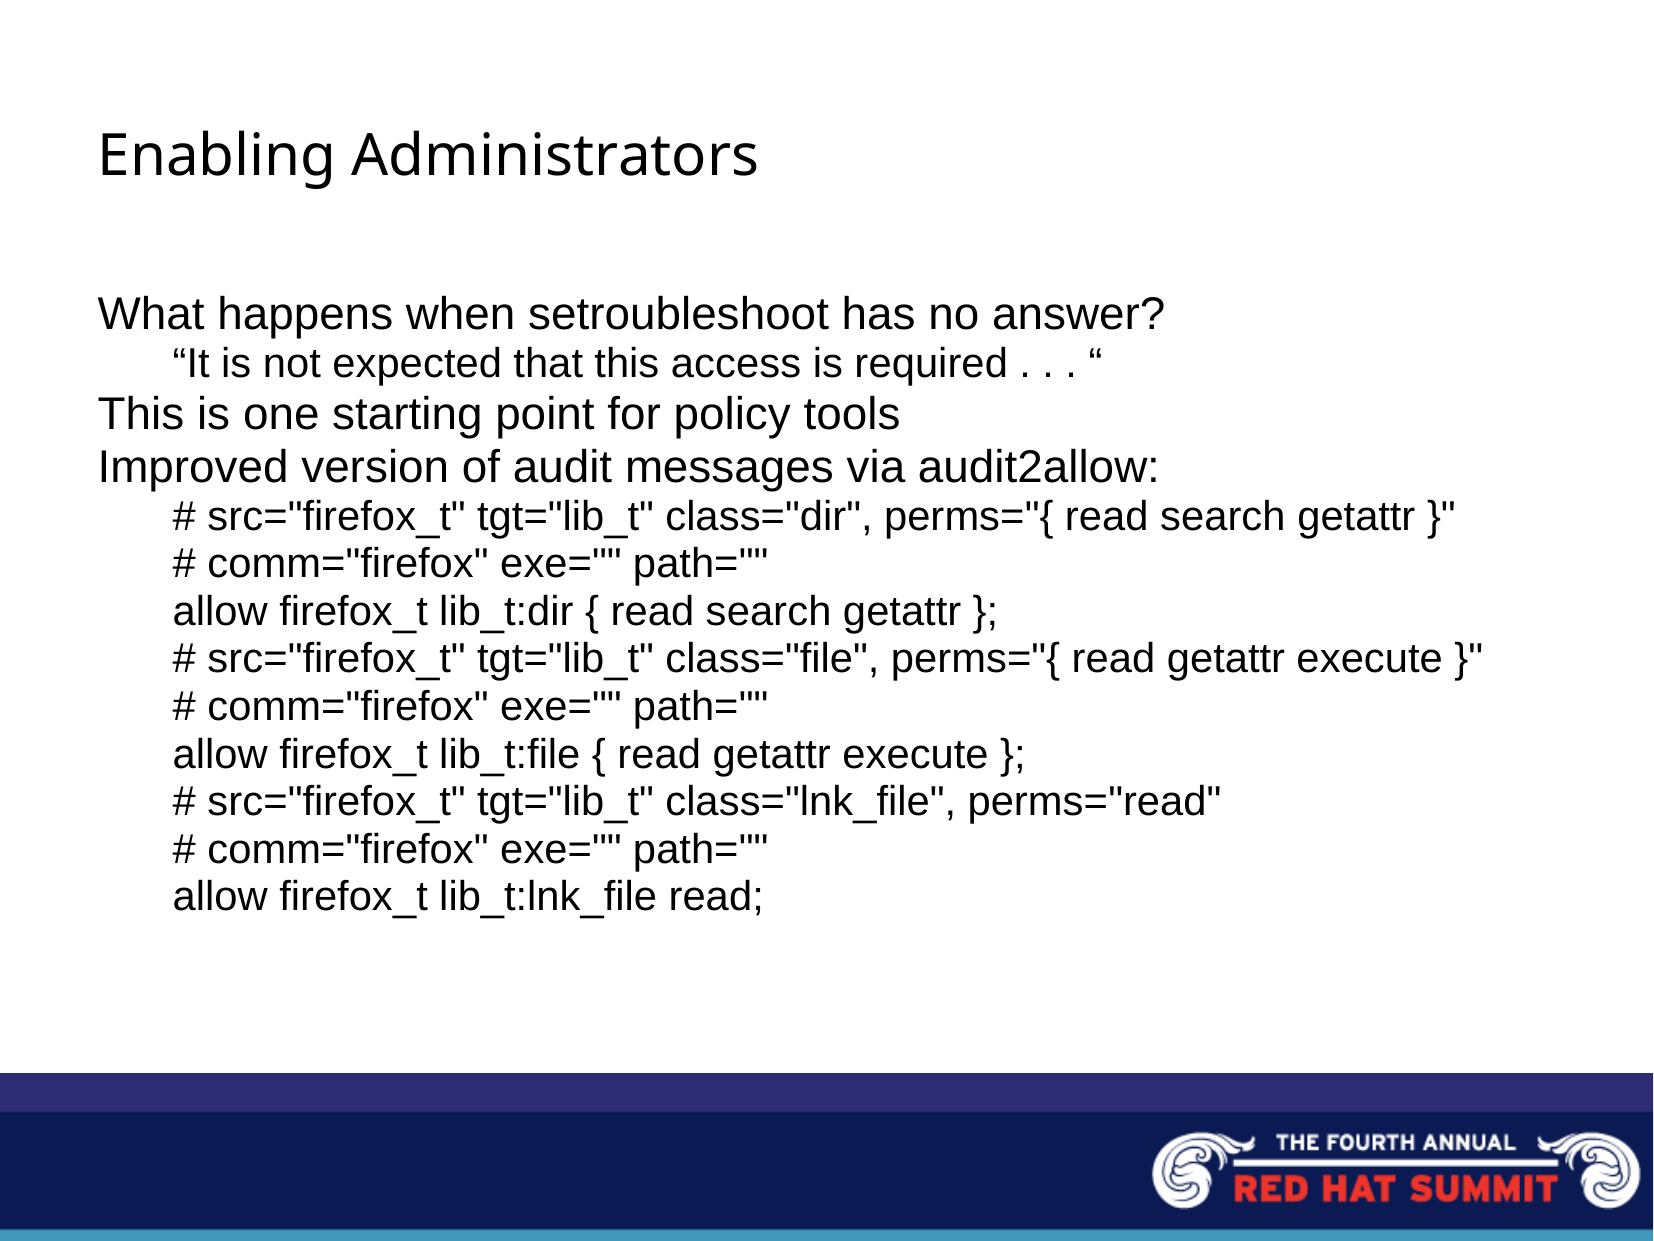

# Enabling Administrators
What happens when setroubleshoot has no answer?
“It is not expected that this access is required . . . “
This is one starting point for policy tools
Improved version of audit messages via audit2allow:
# src="firefox_t" tgt="lib_t" class="dir", perms="{ read search getattr }"
# comm="firefox" exe="" path=""
allow firefox_t lib_t:dir { read search getattr };
# src="firefox_t" tgt="lib_t" class="file", perms="{ read getattr execute }"
# comm="firefox" exe="" path=""
allow firefox_t lib_t:file { read getattr execute };
# src="firefox_t" tgt="lib_t" class="lnk_file", perms="read"
# comm="firefox" exe="" path=""
allow firefox_t lib_t:lnk_file read;